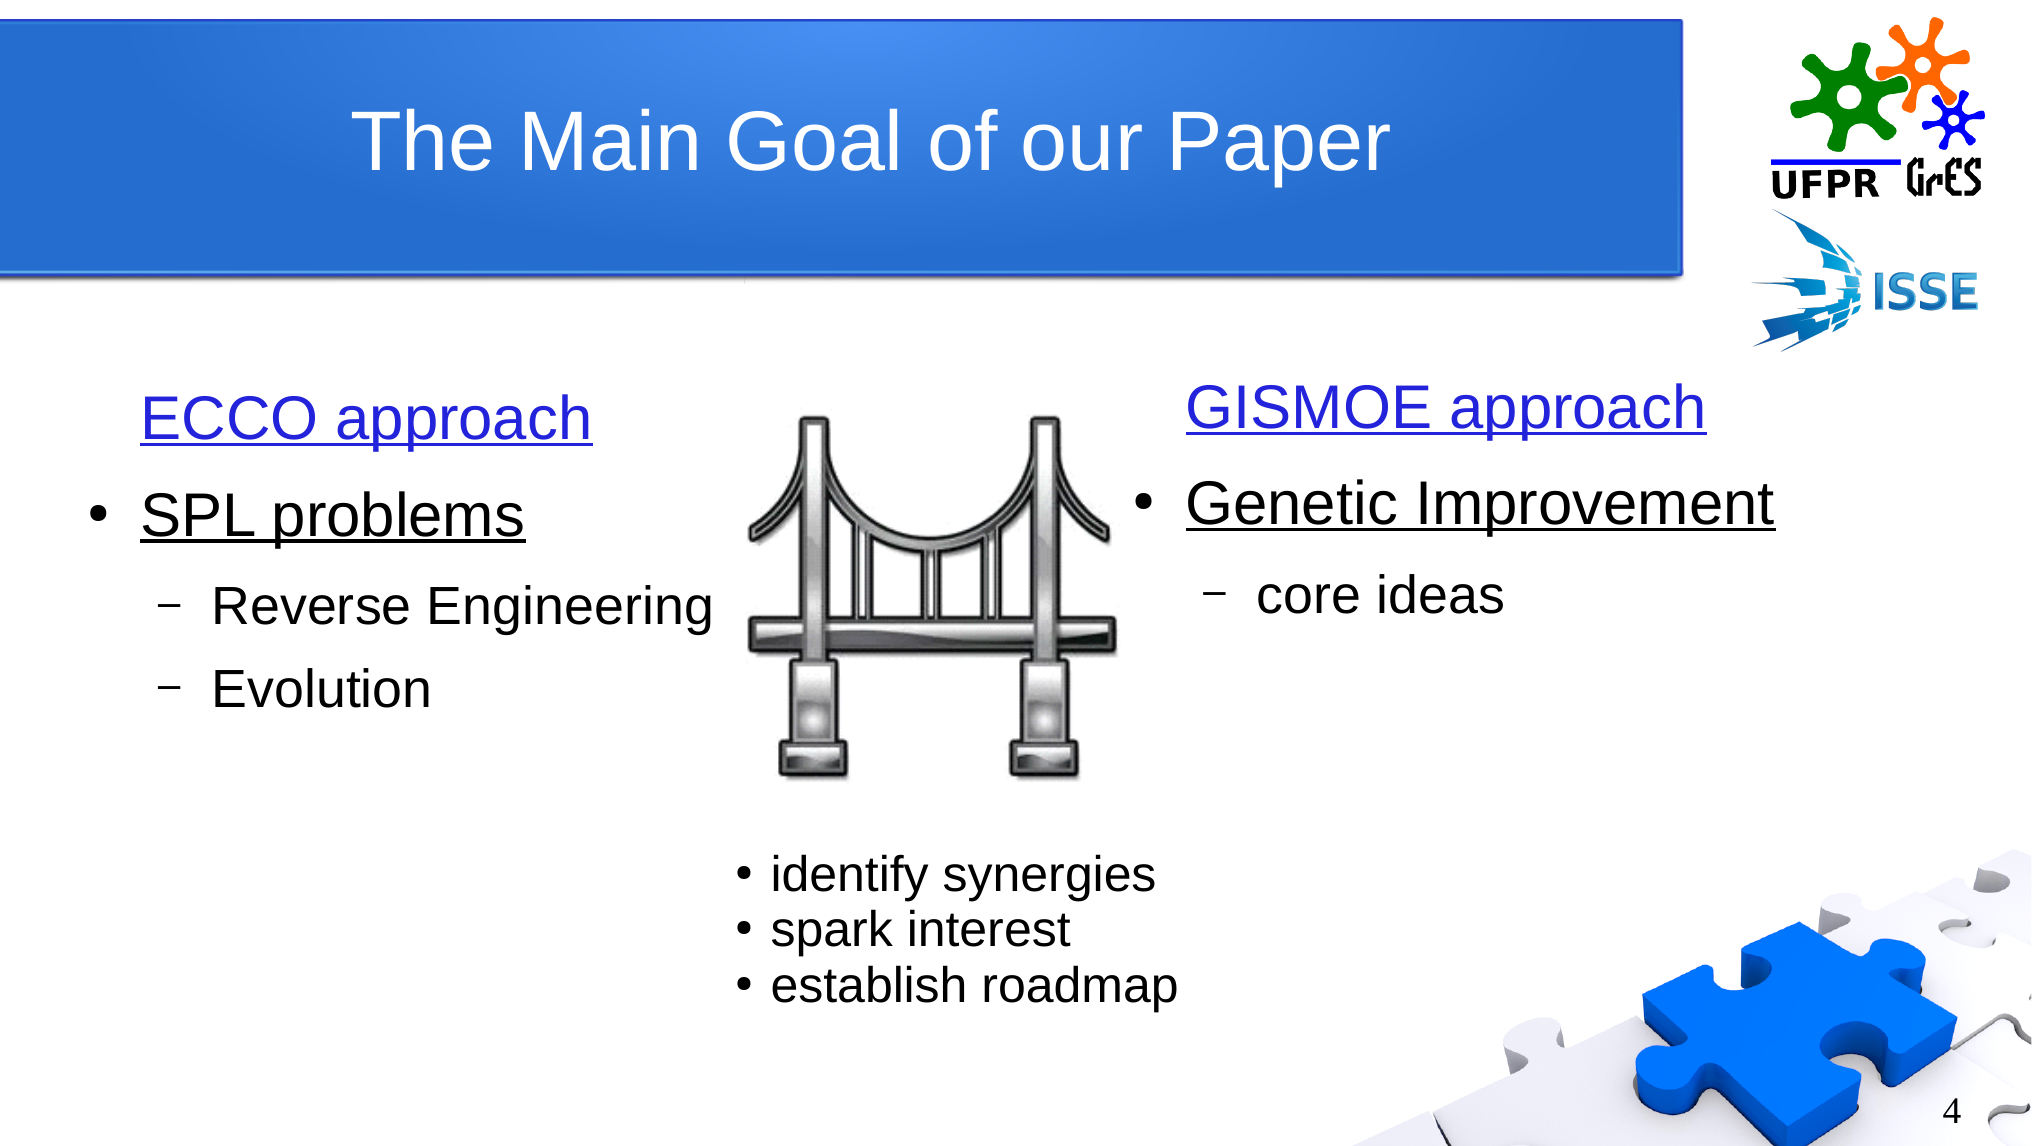

# The Main Goal of our Paper
GISMOE approach
Genetic Improvement
core ideas
ECCO approach
SPL problems
Reverse Engineering
Evolution
identify synergies
spark interest
establish roadmap
4